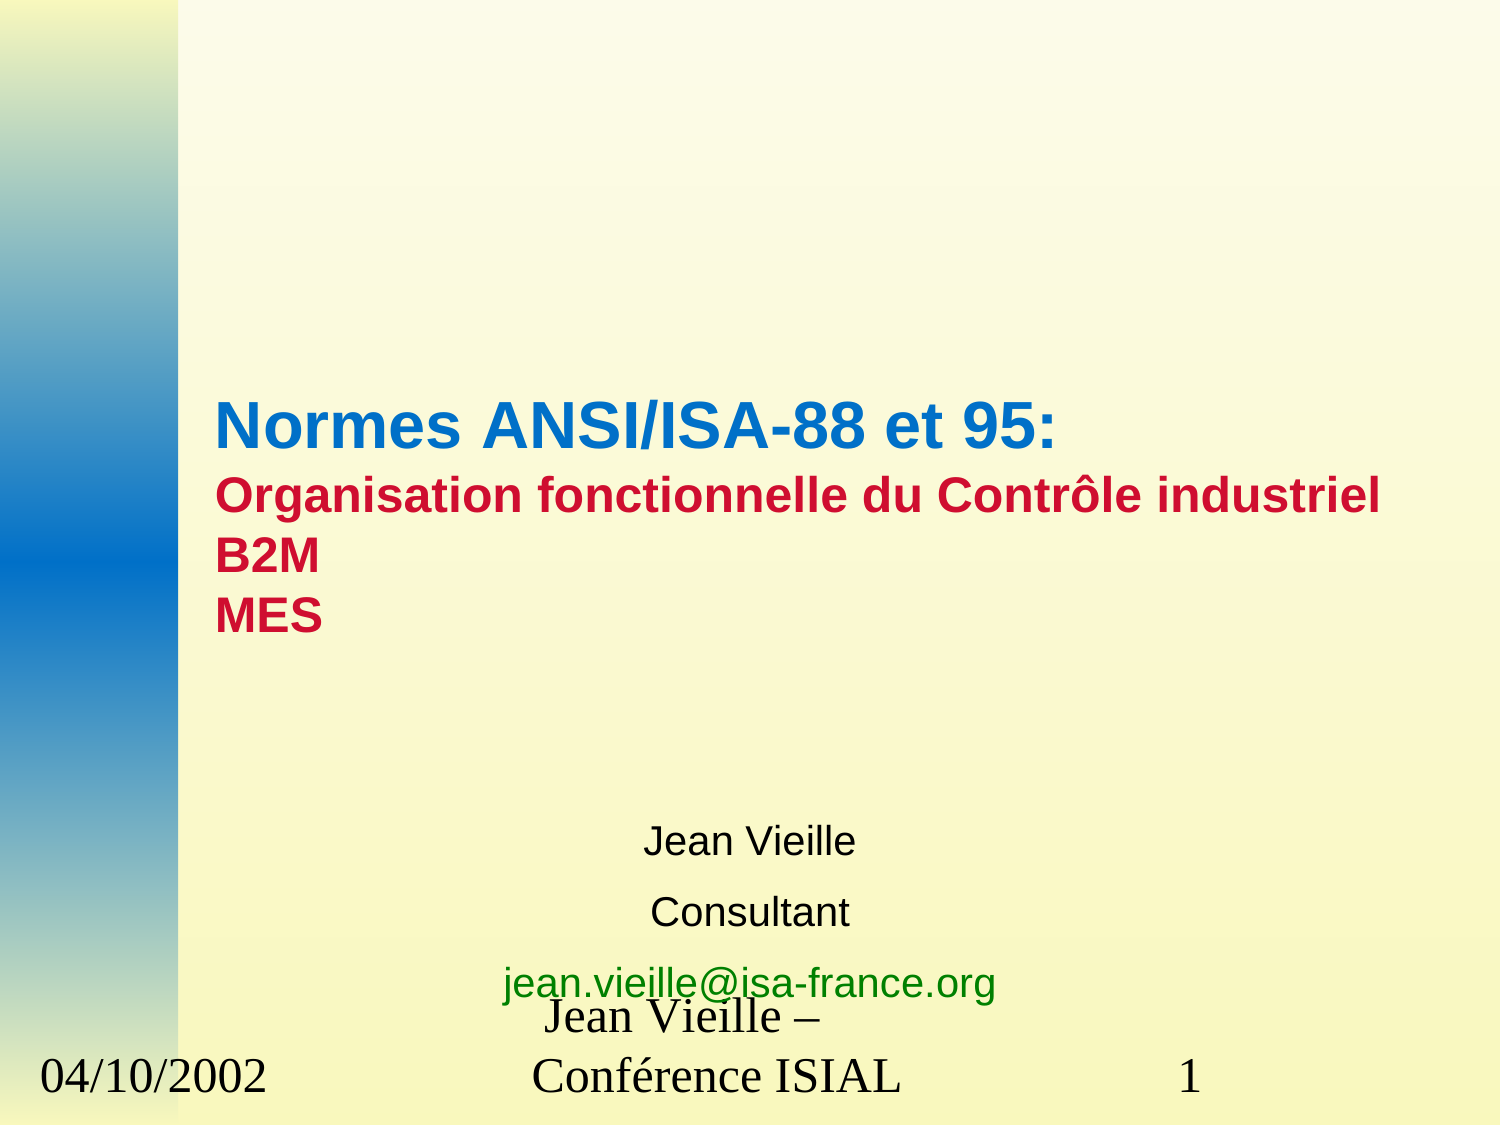

# Normes ANSI/ISA-88 et 95: Organisation fonctionnelle du Contrôle industriel B2M MES
Jean Vieille
Consultant
jean.vieille@isa-france.org
1